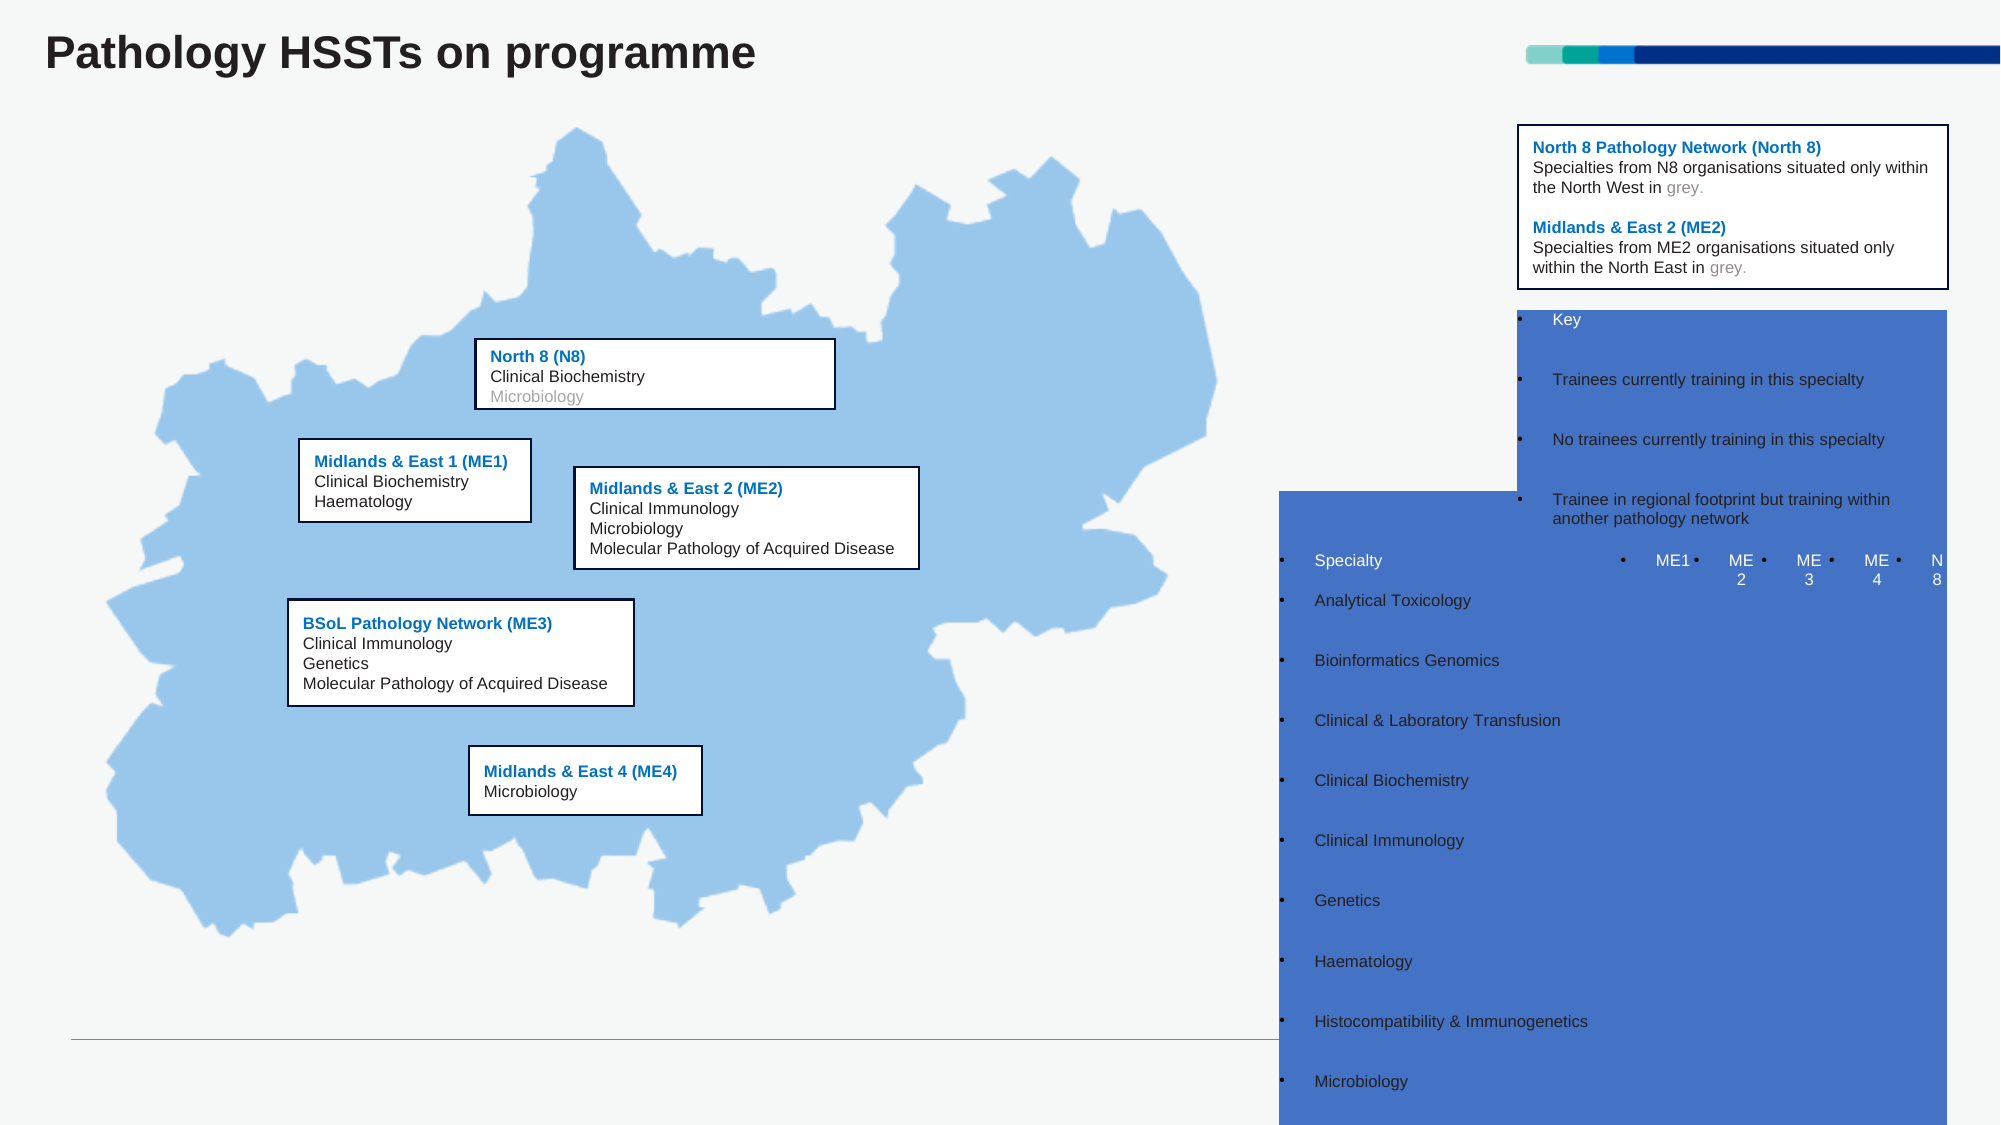

Pathology HSSTs on programme
North 8 Pathology Network (North 8)
Specialties from N8 organisations situated only within the North West in grey.
Midlands & East 2 (ME2)
Specialties from ME2 organisations situated only within the North East in grey.
| Key | |
| --- | --- |
| Trainees currently training in this specialty | |
| No trainees currently training in this specialty | |
| Trainee in regional footprint but training within another pathology network | |
North 8 (N8)
Clinical Biochemistry
Microbiology
Midlands & East 1 (ME1)
Clinical Biochemistry
Haematology
Midlands & East 2 (ME2)
Clinical Immunology
Microbiology
Molecular Pathology of Acquired Disease
| | Pathology Network | | | | |
| --- | --- | --- | --- | --- | --- |
| Specialty | ME1 | ME2 | ME3 | ME4 | N8 |
| Analytical Toxicology | | | | | |
| Bioinformatics Genomics | | | | | |
| Clinical & Laboratory Transfusion | | | | | |
| Clinical Biochemistry | | | | | |
| Clinical Immunology | | | | | |
| Genetics | | | | | |
| Haematology | | | | | |
| Histocompatibility & Immunogenetics | | | | | |
| Microbiology | | | | | |
| Molecular Pathology of Acquired Disease | | | | | |
| Molecular Pathology of Infection | | | | | |
| Virology | | | | | |
BSoL Pathology Network (ME3)
Clinical Immunology
Genetics
Molecular Pathology of Acquired Disease
Midlands & East 4 (ME4)
Microbiology